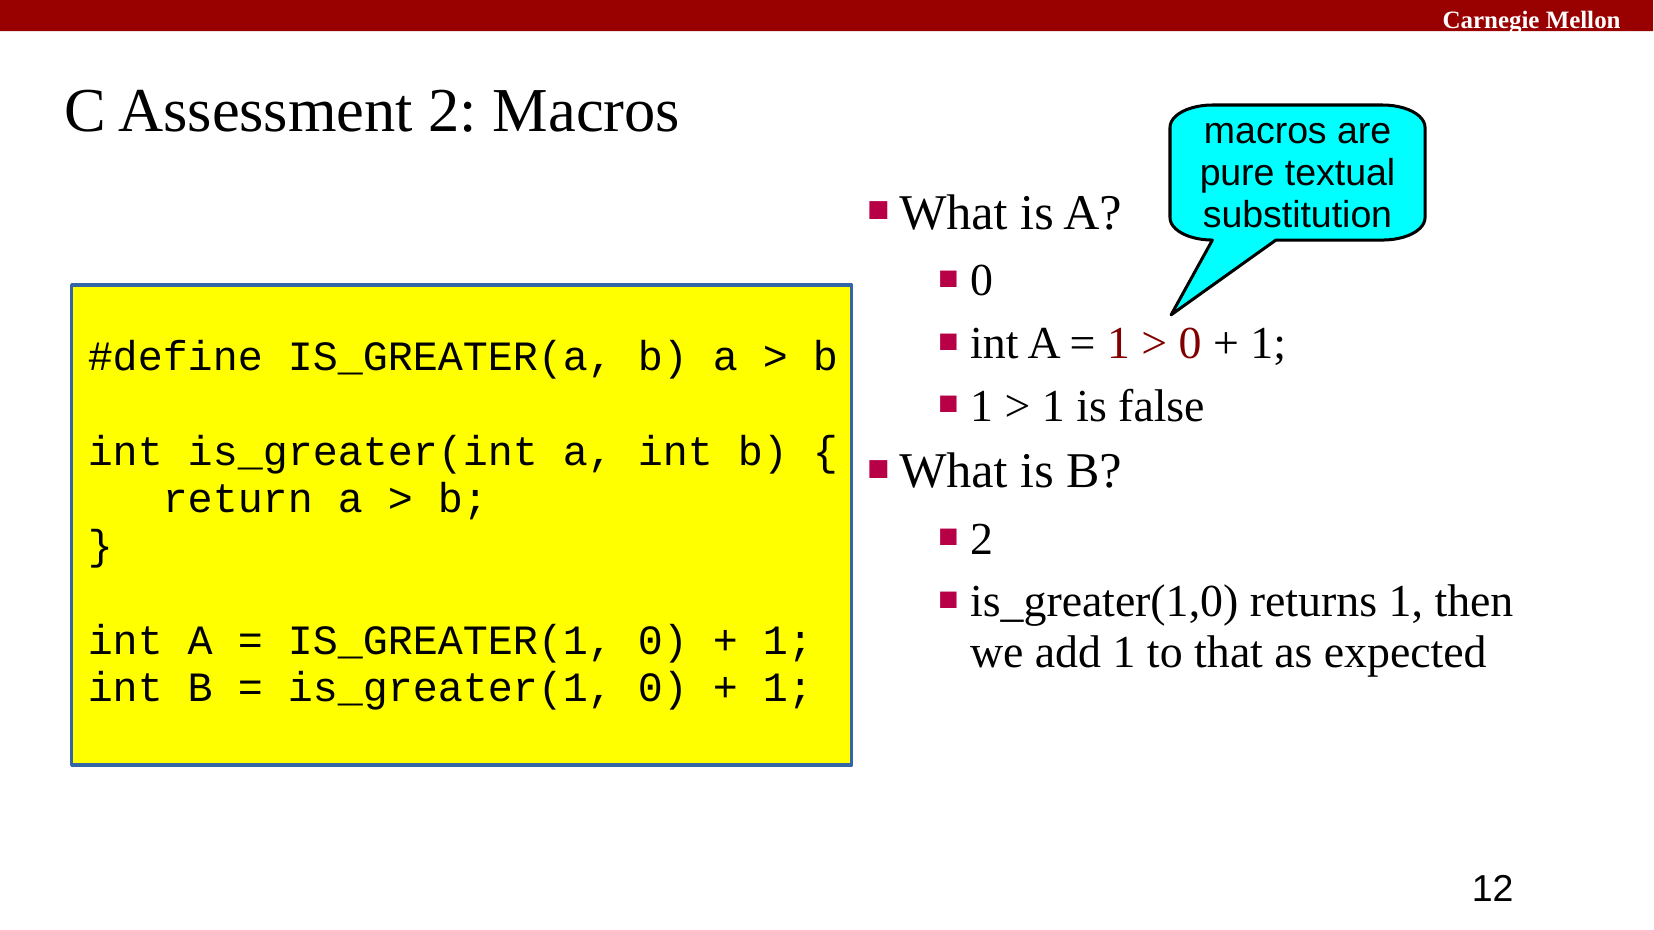

# C Assessment 2: Macros
macros are
pure textual
substitution
What is A?
0
int A = 1 > 0 + 1;
1 > 1 is false
What is B?
2
is_greater(1,0) returns 1, then we add 1 to that as expected
#define IS_GREATER(a, b) a > b
int is_greater(int a, int b) {
 return a > b;
}
int A = IS_GREATER(1, 0) + 1;
int B = is_greater(1, 0) + 1;